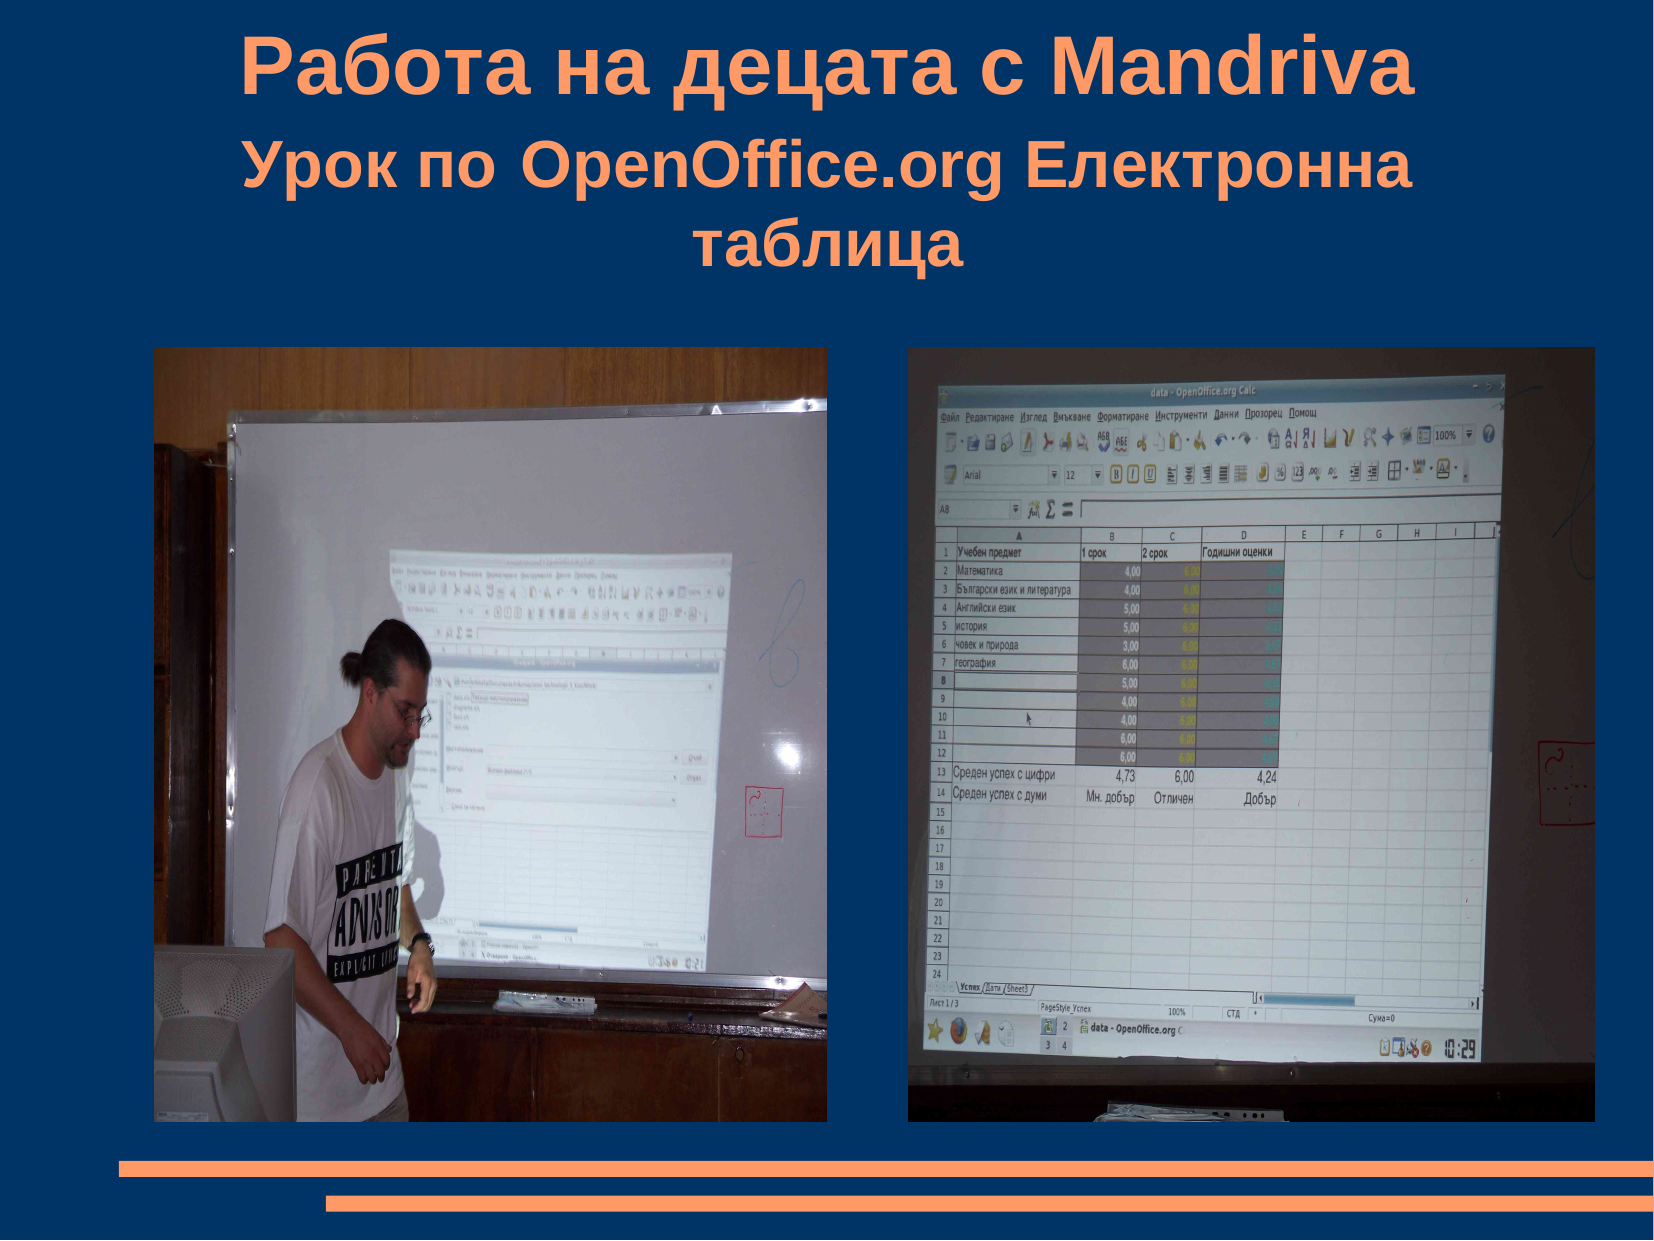

# Работа на децата с Mandriva Урок по OpenOffice.org Електронна таблица